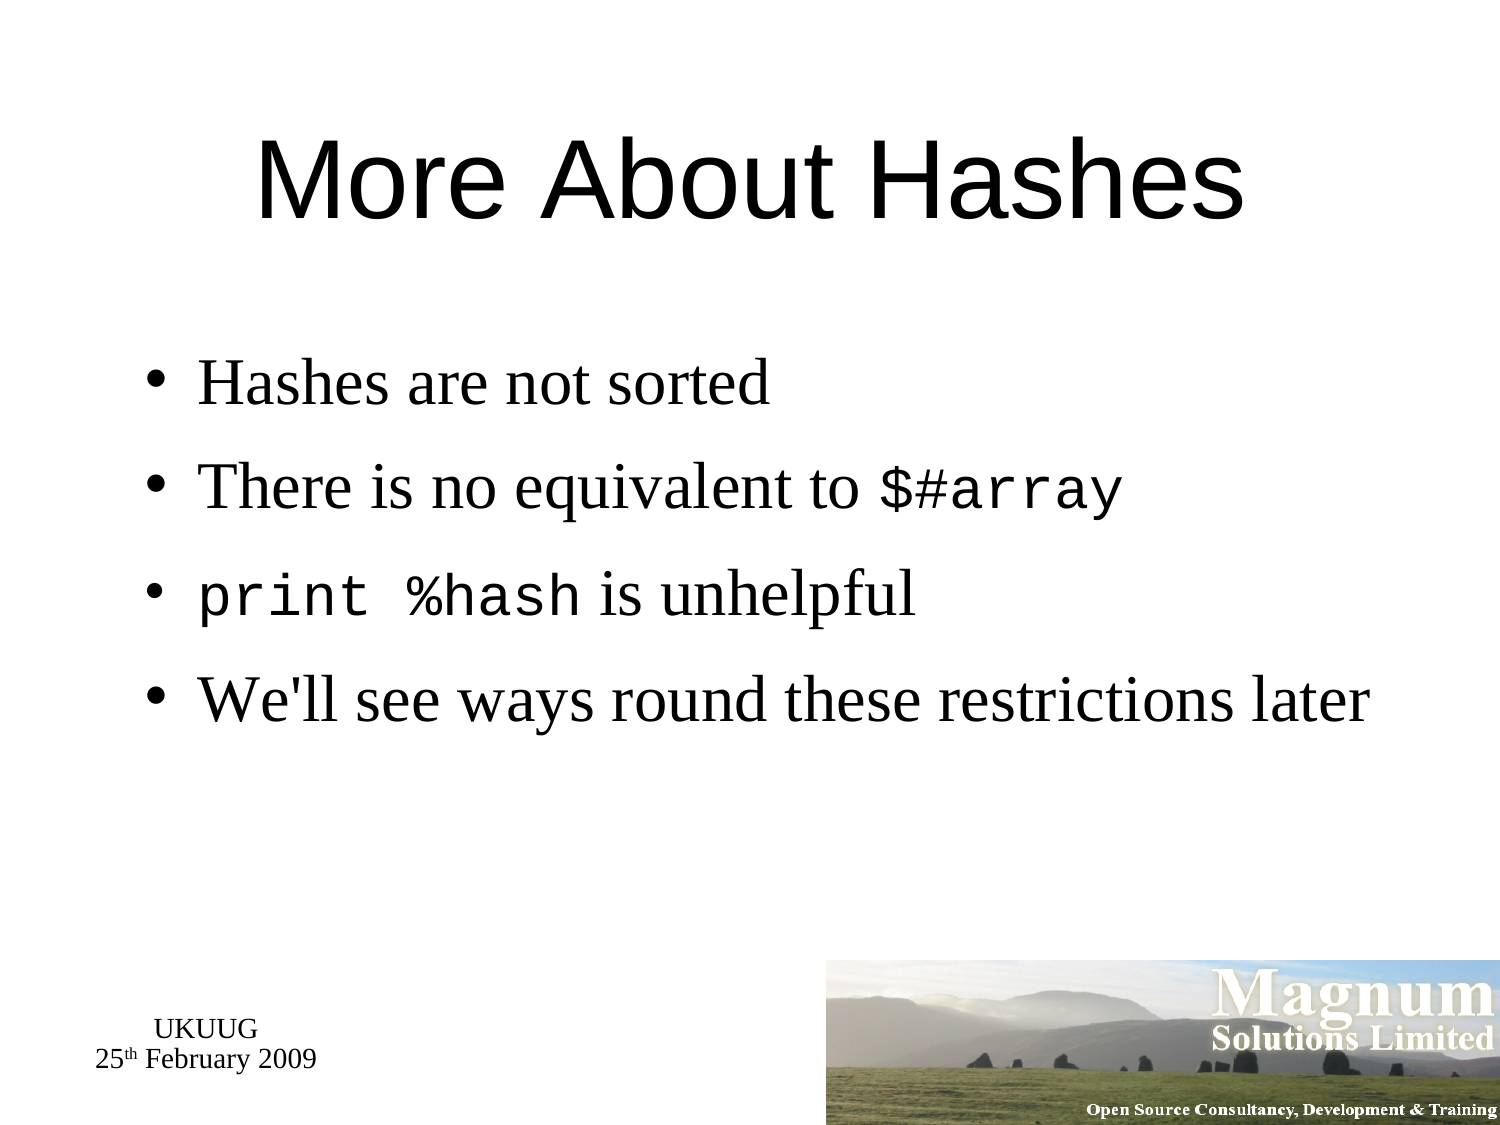

# More About Hashes
Hashes are not sorted
There is no equivalent to $#array
print %hash is unhelpful
We'll see ways round these restrictions later
37